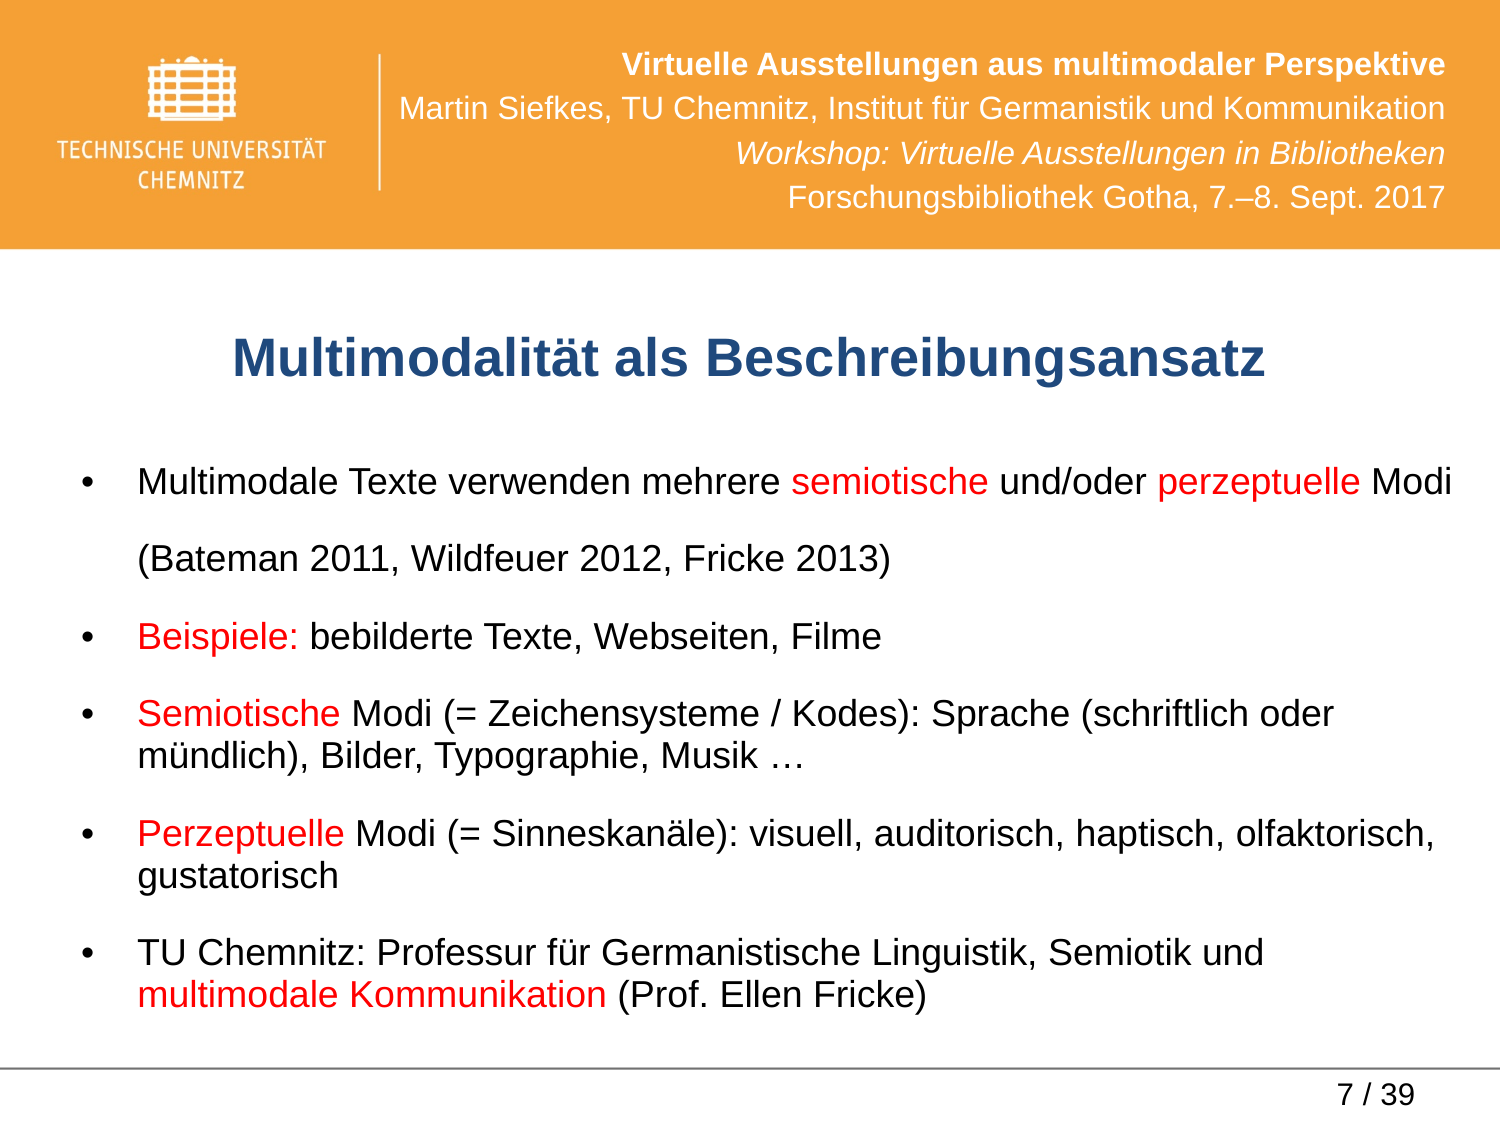

#
Multimodalität als Beschreibungsansatz
• 	Multimodale Texte verwenden mehrere semiotische und/oder perzeptuelle Modi
 	(Bateman 2011, Wildfeuer 2012, Fricke 2013)
•	Beispiele: bebilderte Texte, Webseiten, Filme
•	Semiotische Modi (= Zeichensysteme / Kodes): Sprache (schriftlich oder mündlich), Bilder, Typographie, Musik …
•	Perzeptuelle Modi (= Sinneskanäle): visuell, auditorisch, haptisch, olfaktorisch, gustatorisch
•	TU Chemnitz: Professur für Germanistische Linguistik, Semiotik und multimodale Kommunikation (Prof. Ellen Fricke)